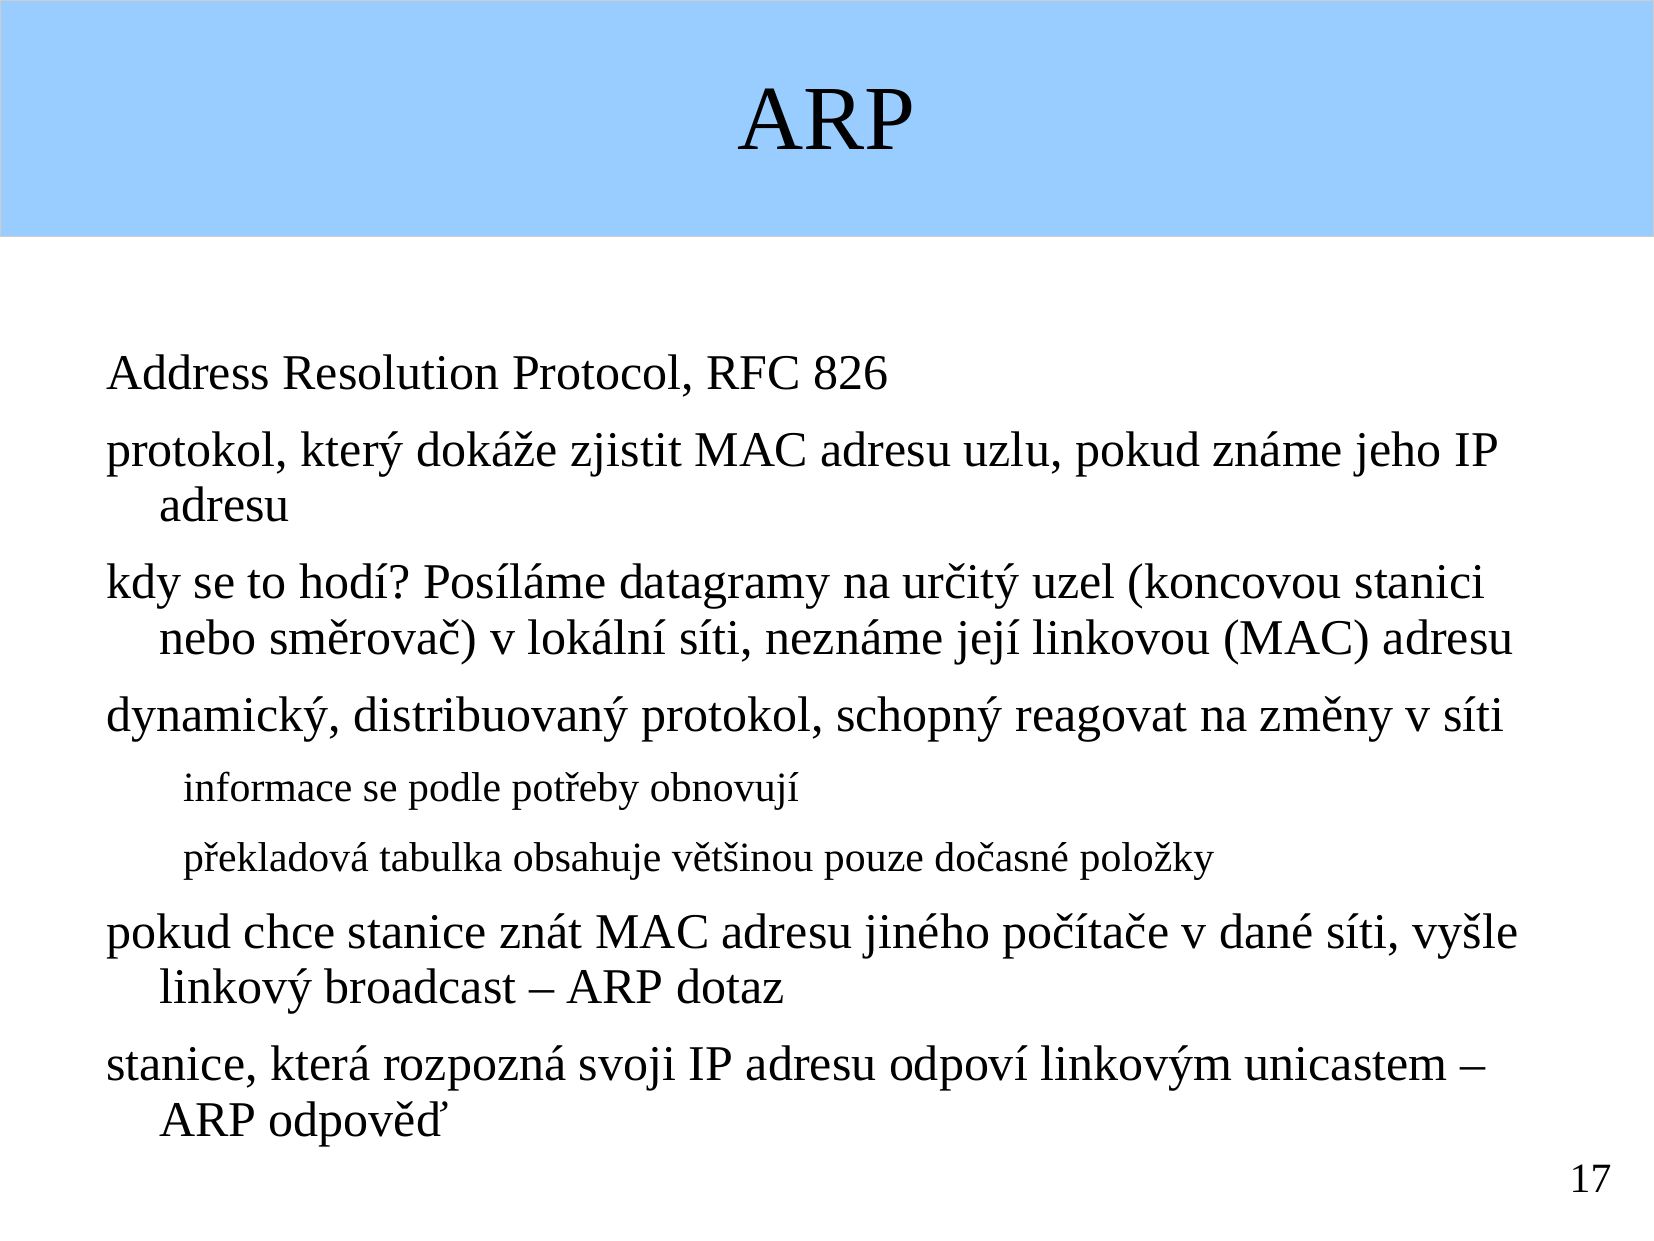

# ARP
Address Resolution Protocol, RFC 826
protokol, který dokáže zjistit MAC adresu uzlu, pokud známe jeho IP adresu
kdy se to hodí? Posíláme datagramy na určitý uzel (koncovou stanici nebo směrovač) v lokální síti, neznáme její linkovou (MAC) adresu
dynamický, distribuovaný protokol, schopný reagovat na změny v síti
informace se podle potřeby obnovují
překladová tabulka obsahuje většinou pouze dočasné položky
pokud chce stanice znát MAC adresu jiného počítače v dané síti, vyšle linkový broadcast – ARP dotaz
stanice, která rozpozná svoji IP adresu odpoví linkovým unicastem – ARP odpověď